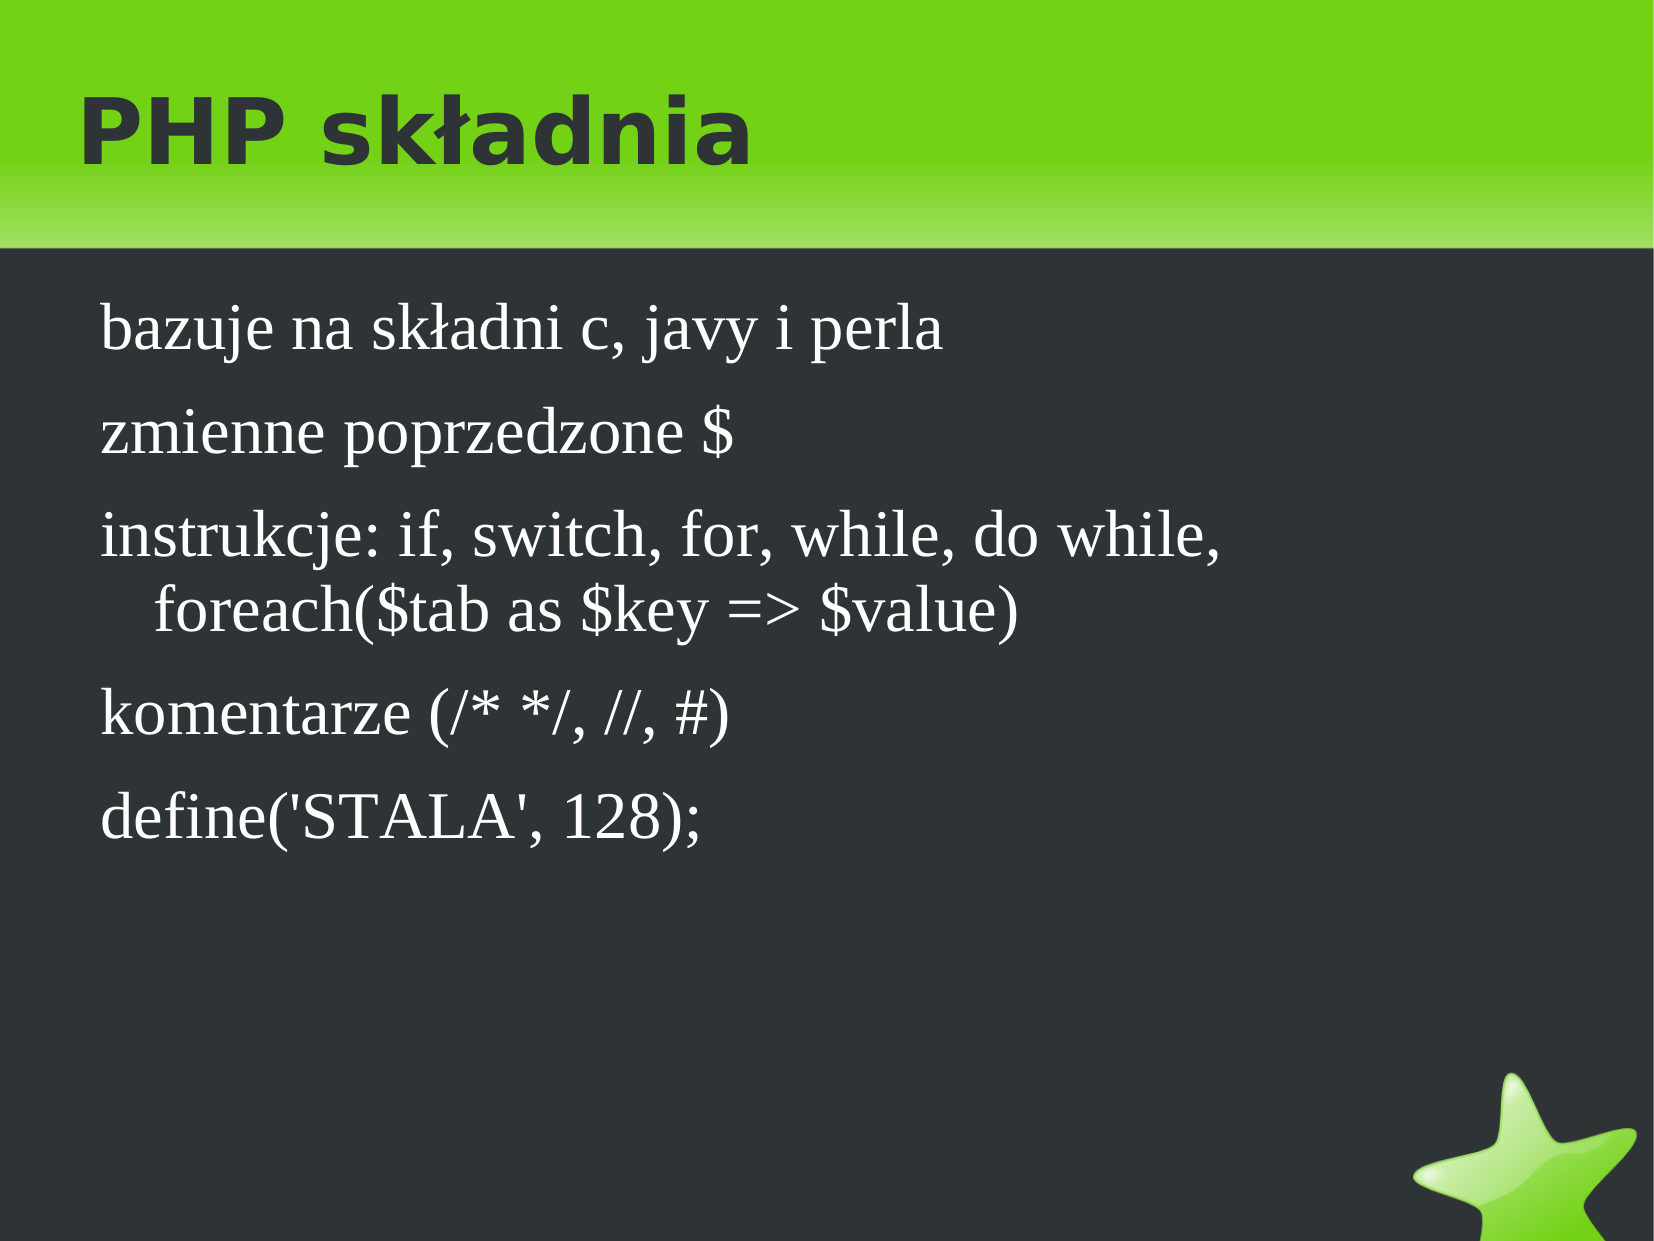

# PHP składnia
bazuje na składni c, javy i perla
zmienne poprzedzone $
instrukcje: if, switch, for, while, do while, foreach($tab as $key => $value)
komentarze (/* */, //, #)
define('STALA', 128);